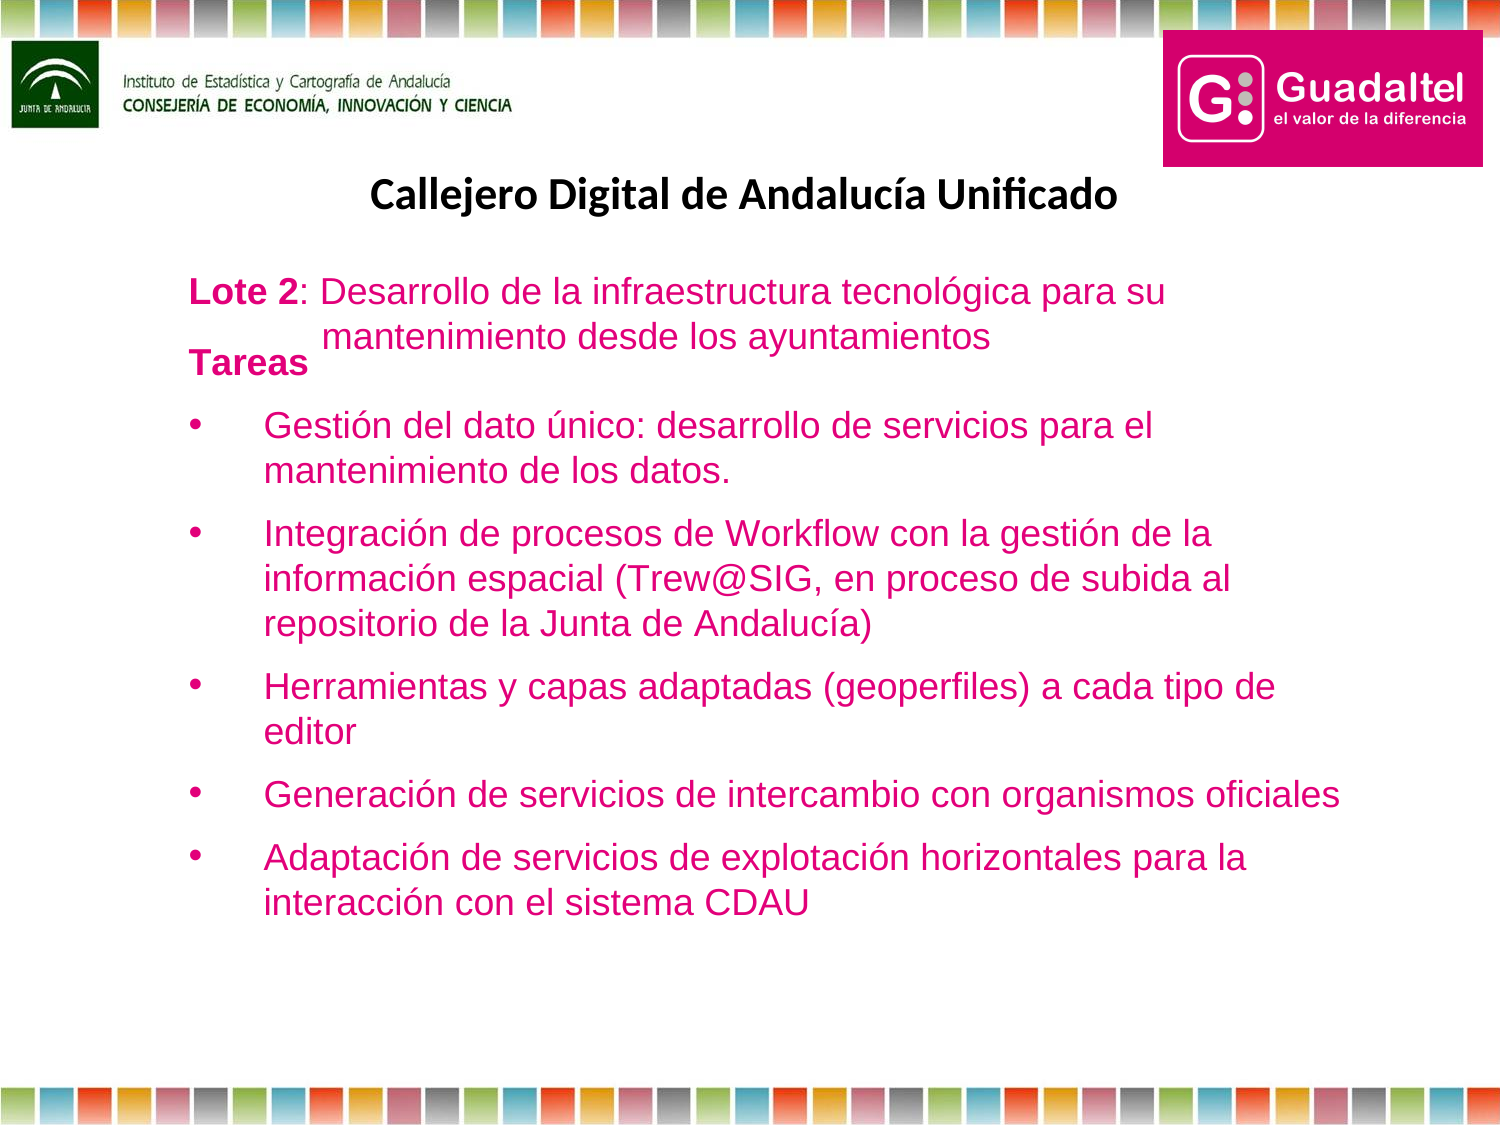

Callejero Digital de Andalucía Unificado
Lote 2: Desarrollo de la infraestructura tecnológica para su mantenimiento desde los ayuntamientos
Tareas
Gestión del dato único: desarrollo de servicios para el mantenimiento de los datos.
Integración de procesos de Workflow con la gestión de la información espacial (Trew@SIG, en proceso de subida al repositorio de la Junta de Andalucía)
Herramientas y capas adaptadas (geoperfiles) a cada tipo de editor
Generación de servicios de intercambio con organismos oficiales
Adaptación de servicios de explotación horizontales para la interacción con el sistema CDAU